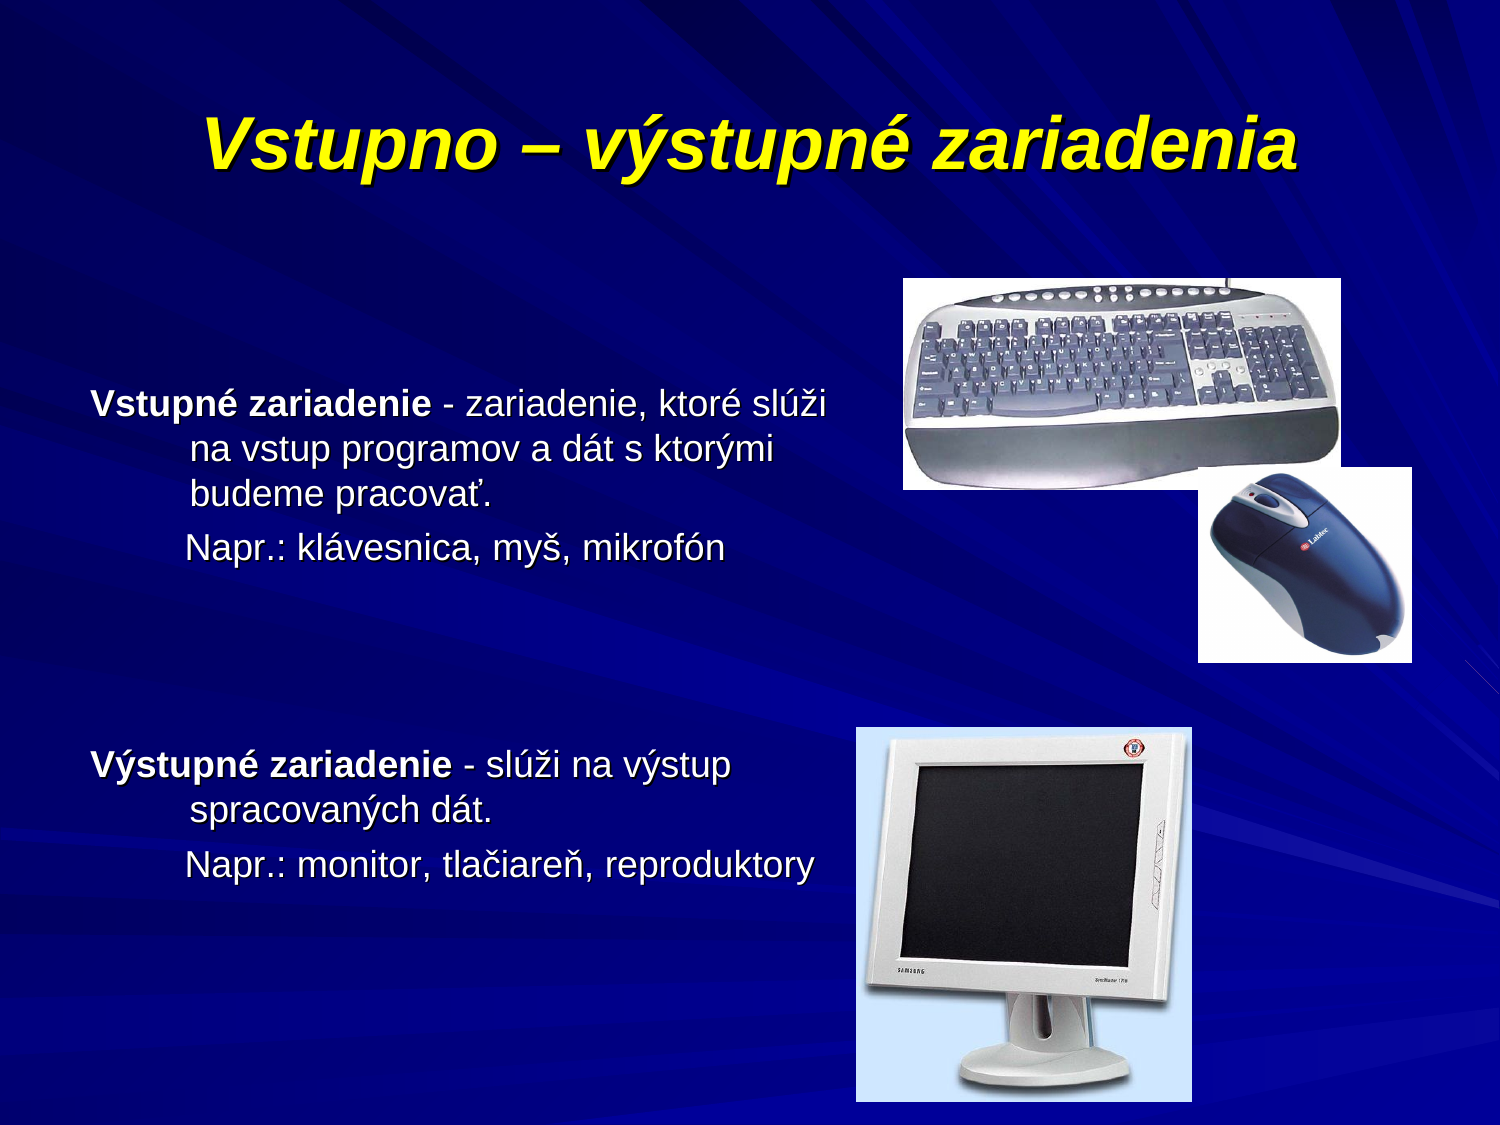

# Vstupno – výstupné zariadenia
Vstupné zariadenie - zariadenie, ktoré slúži na vstup programov a dát s ktorými budeme pracovať.
 Napr.: klávesnica, myš, mikrofón
Výstupné zariadenie - slúži na výstup spracovaných dát.
 Napr.: monitor, tlačiareň, reproduktory